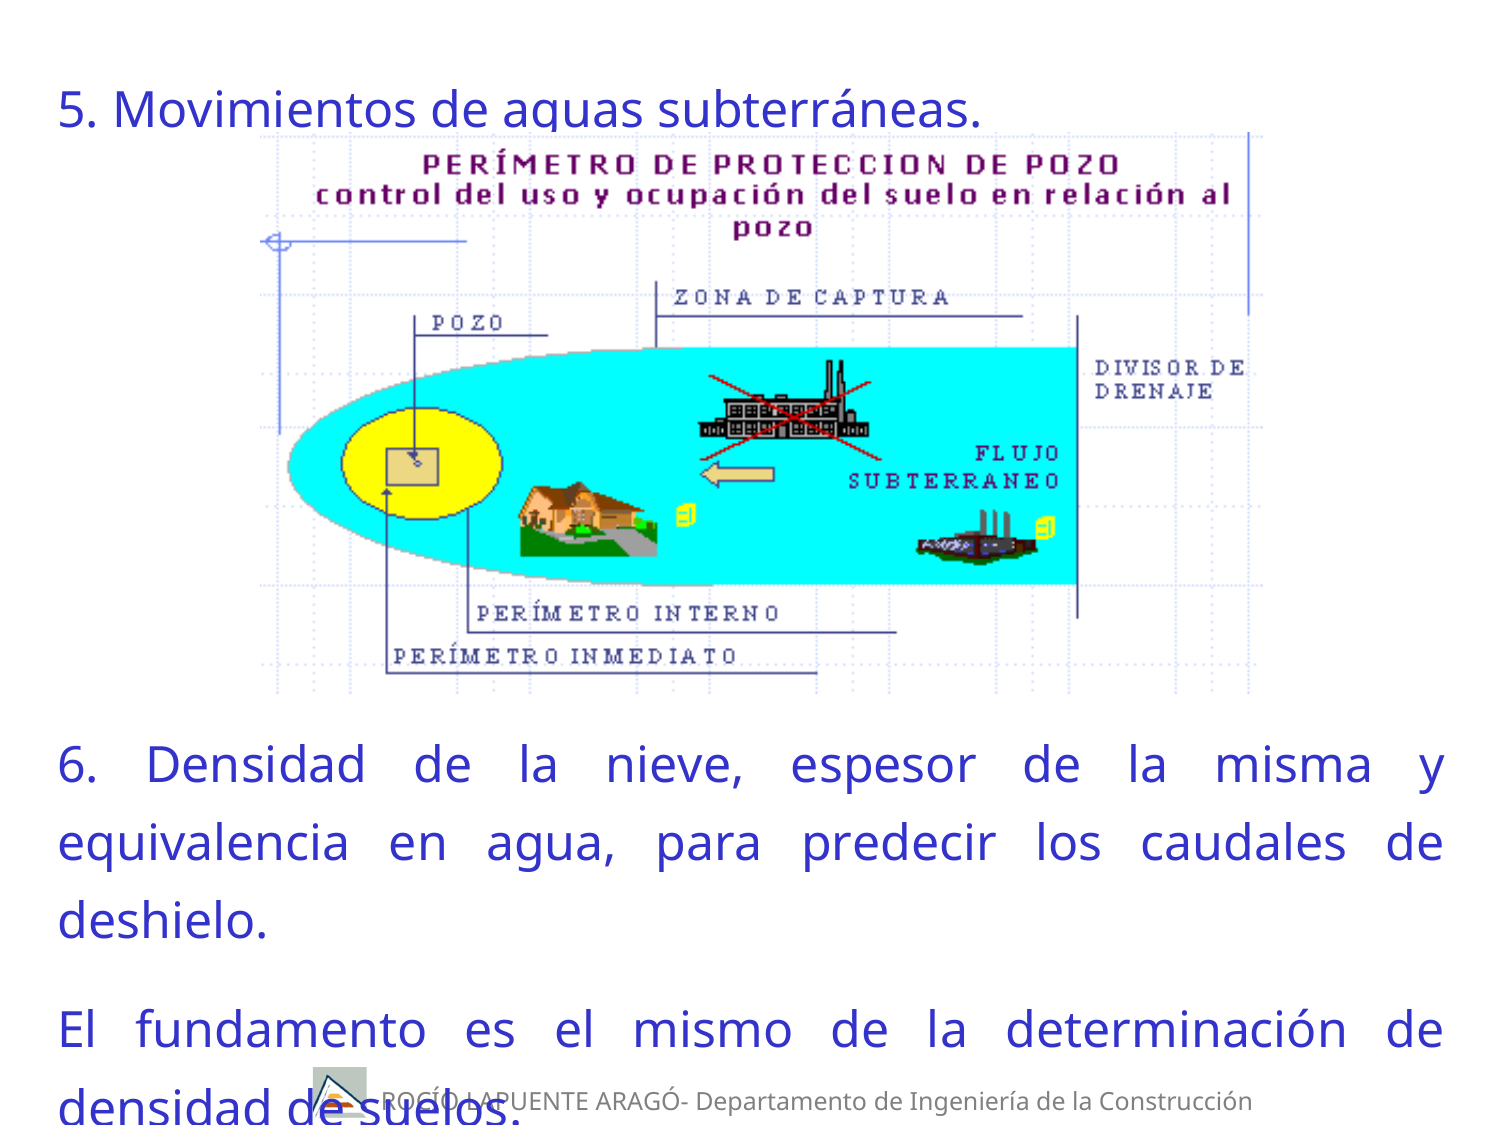

5. Movimientos de aguas subterráneas.
6. Densidad de la nieve, espesor de la misma y equivalencia en agua, para predecir los caudales de deshielo.
El fundamento es el mismo de la determinación de densidad de suelos.